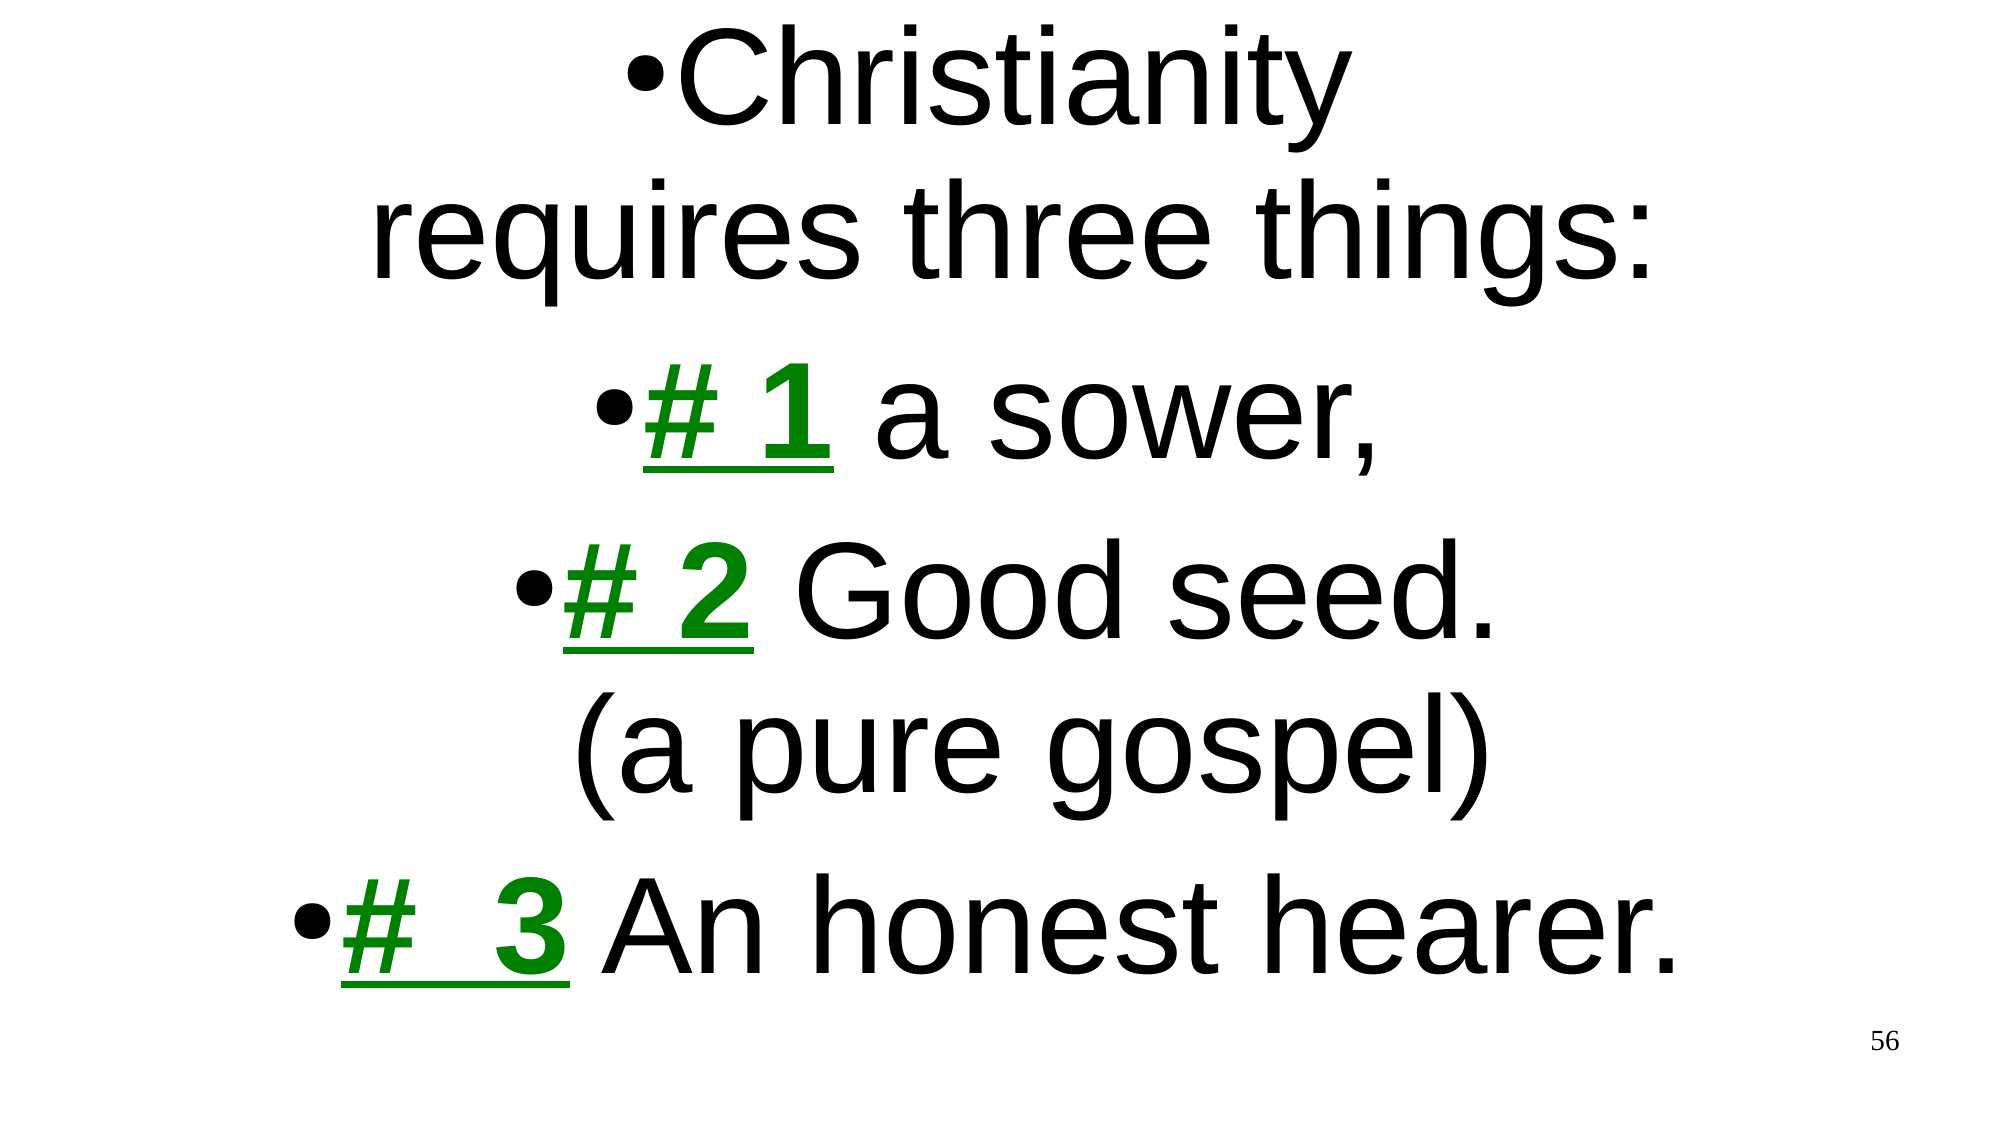

# Christianity requires three things:
# 1 a sower,
# 2 Good seed. (a pure gospel)
# 3 An honest hearer.
56